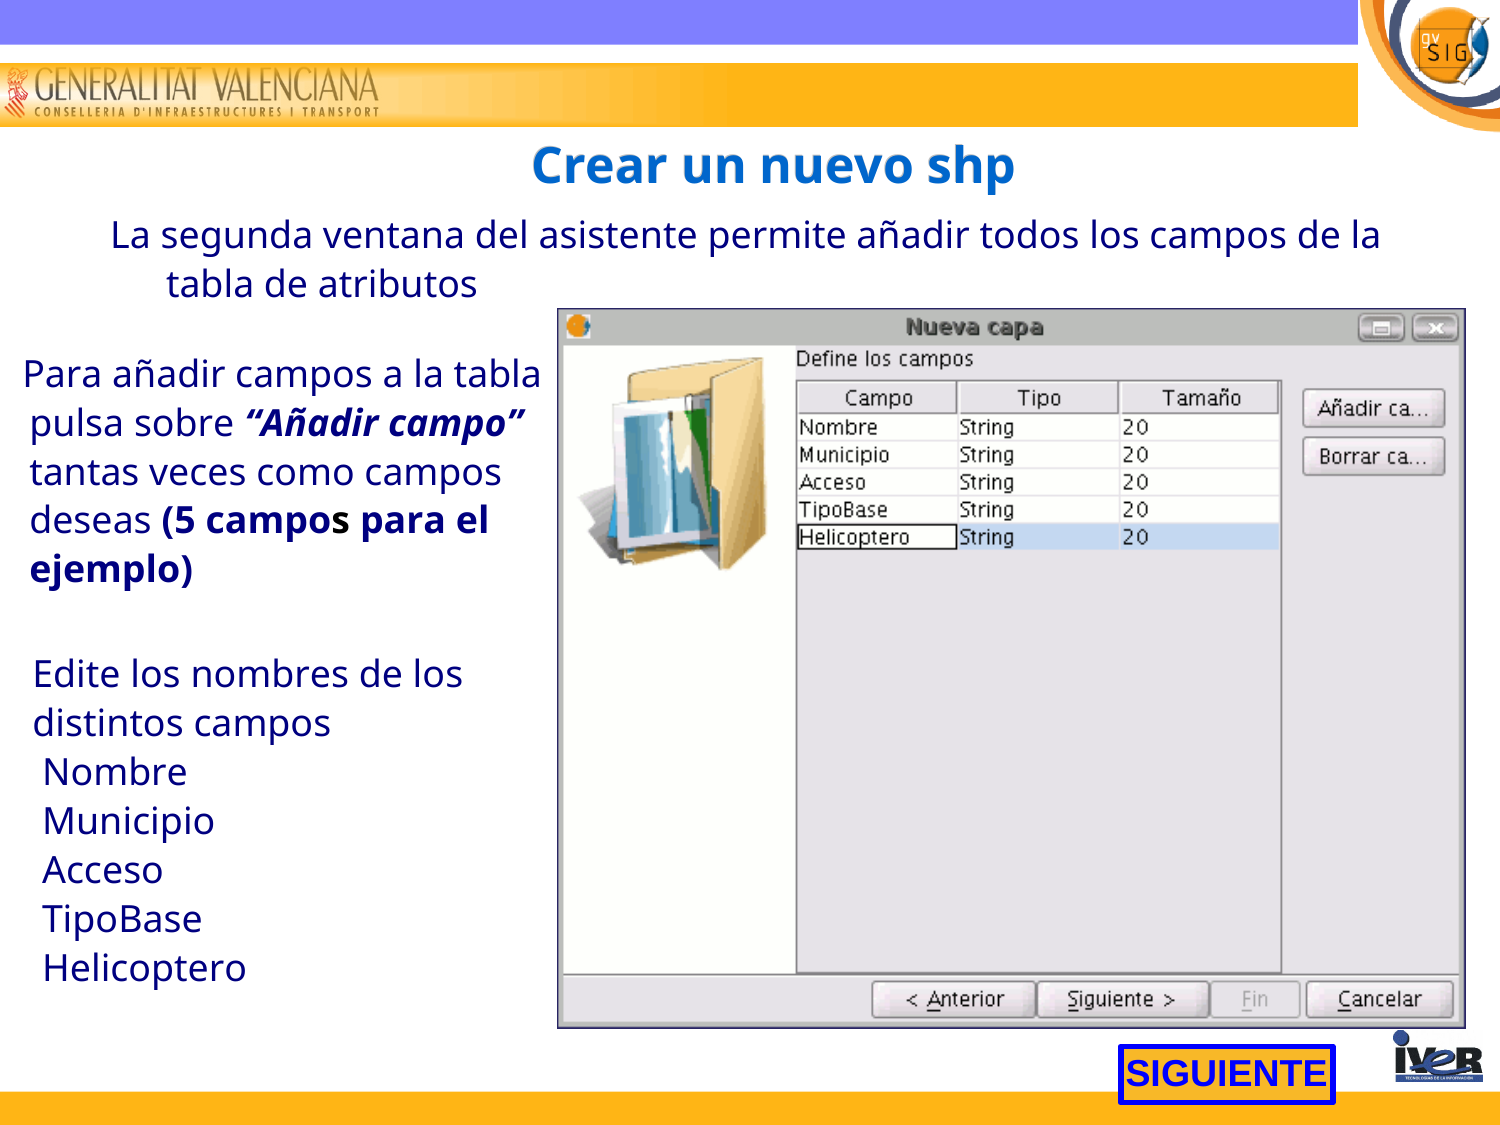

# Crear un nuevo shp
La segunda ventana del asistente permite añadir todos los campos de la tabla de atributos
 Para añadir campos a la tabla pulsa sobre “Añadir campo” tantas veces como campos deseas (5 campos para el ejemplo)
Edite los nombres de los distintos campos
 Nombre
 Municipio
 Acceso
 TipoBase
 Helicoptero
SIGUIENTE